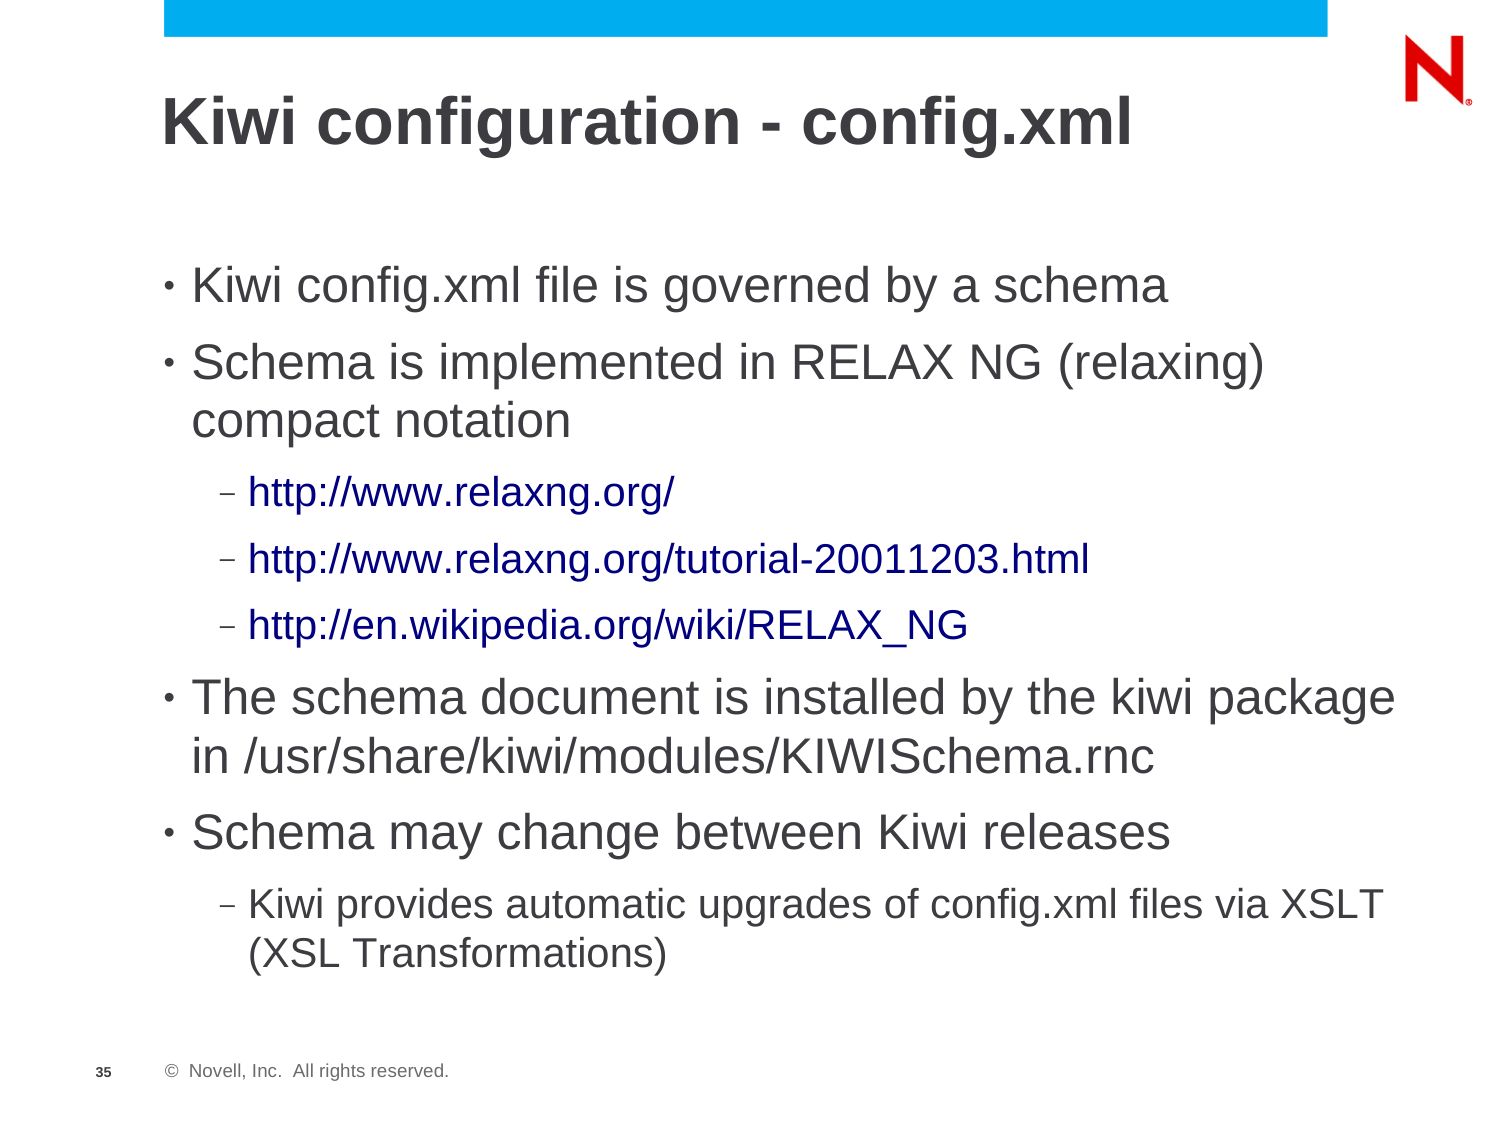

# Kiwi configuration - config.xml
Kiwi config.xml file is governed by a schema
Schema is implemented in RELAX NG (relaxing) compact notation
http://www.relaxng.org/
http://www.relaxng.org/tutorial-20011203.html
http://en.wikipedia.org/wiki/RELAX_NG
The schema document is installed by the kiwi package in /usr/share/kiwi/modules/KIWISchema.rnc
Schema may change between Kiwi releases
Kiwi provides automatic upgrades of config.xml files via XSLT (XSL Transformations)